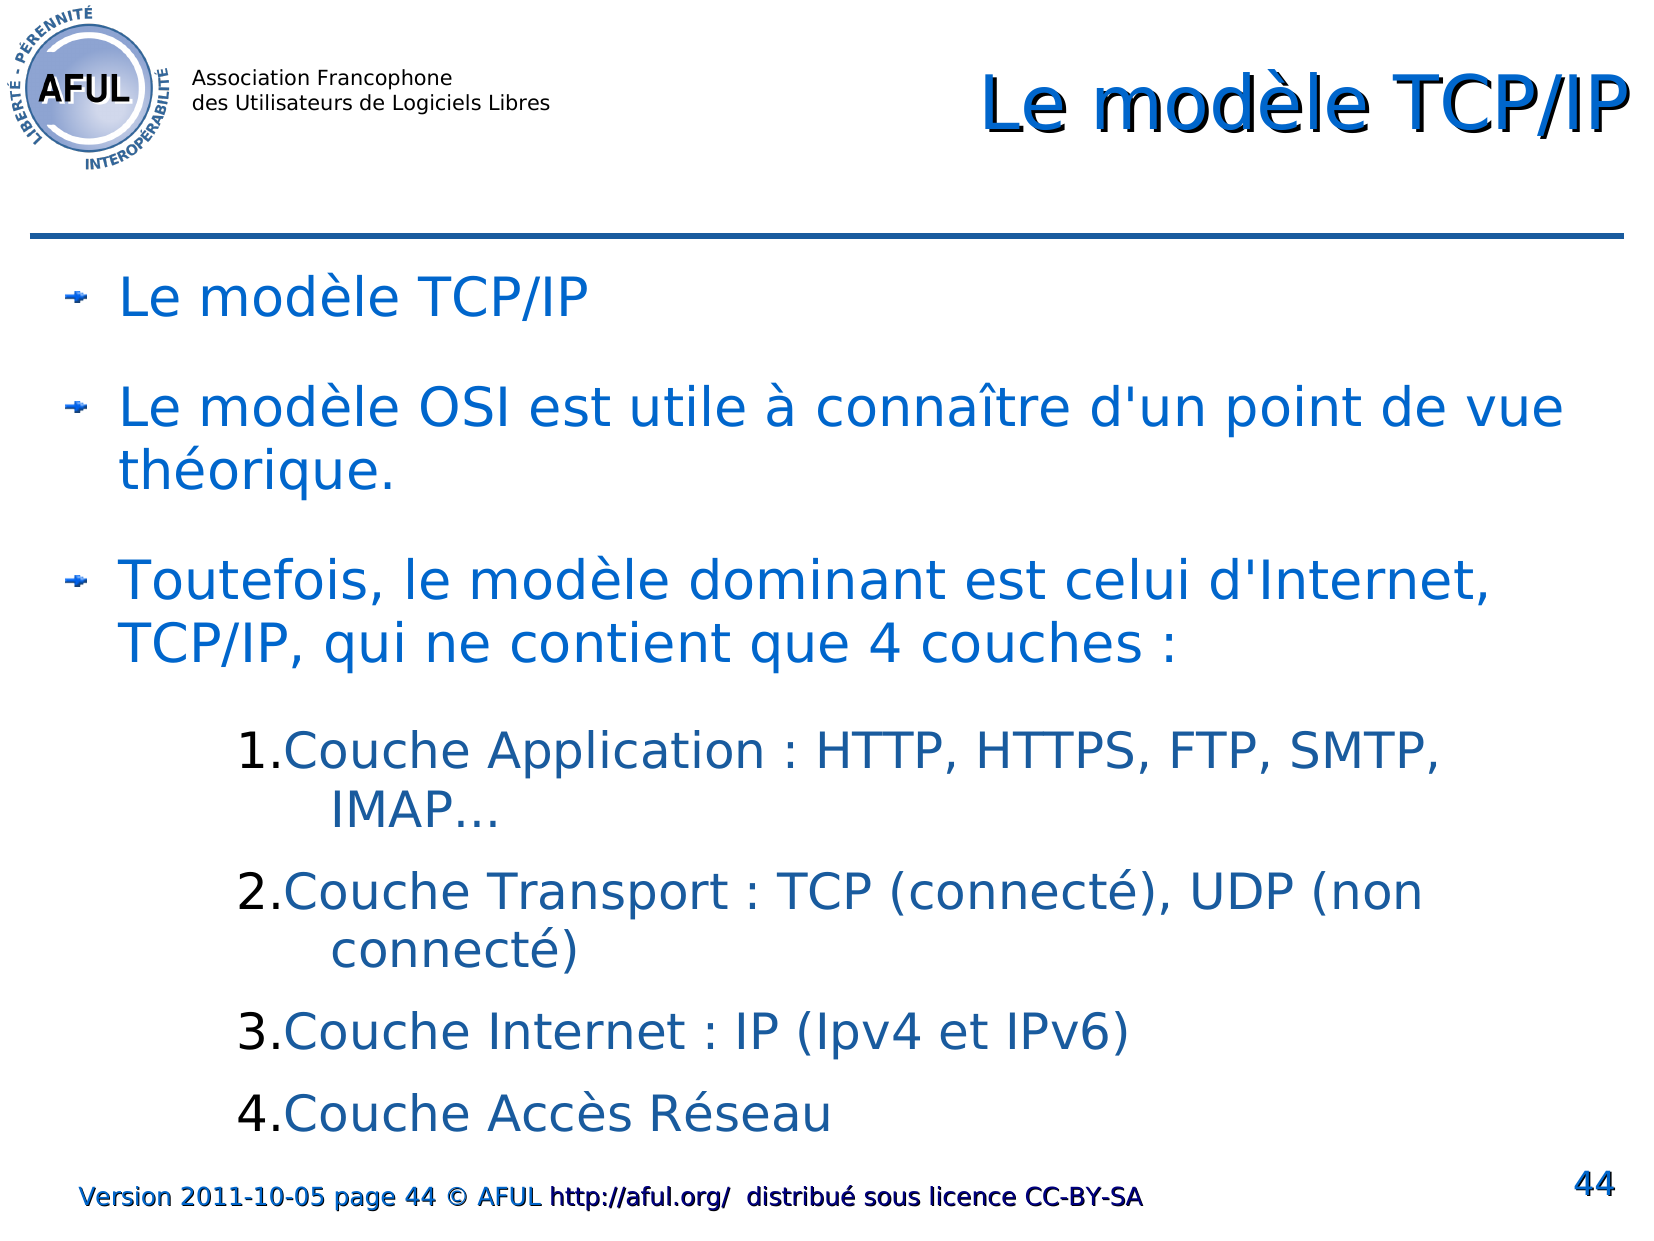

Le modèle TCP/IP
# Le modèle TCP/IP
Le modèle OSI est utile à connaître d'un point de vue théorique.
Toutefois, le modèle dominant est celui d'Internet, TCP/IP, qui ne contient que 4 couches :
Couche Application : HTTP, HTTPS, FTP, SMTP, IMAP...
Couche Transport : TCP (connecté), UDP (non connecté)
Couche Internet : IP (Ipv4 et IPv6)
Couche Accès Réseau